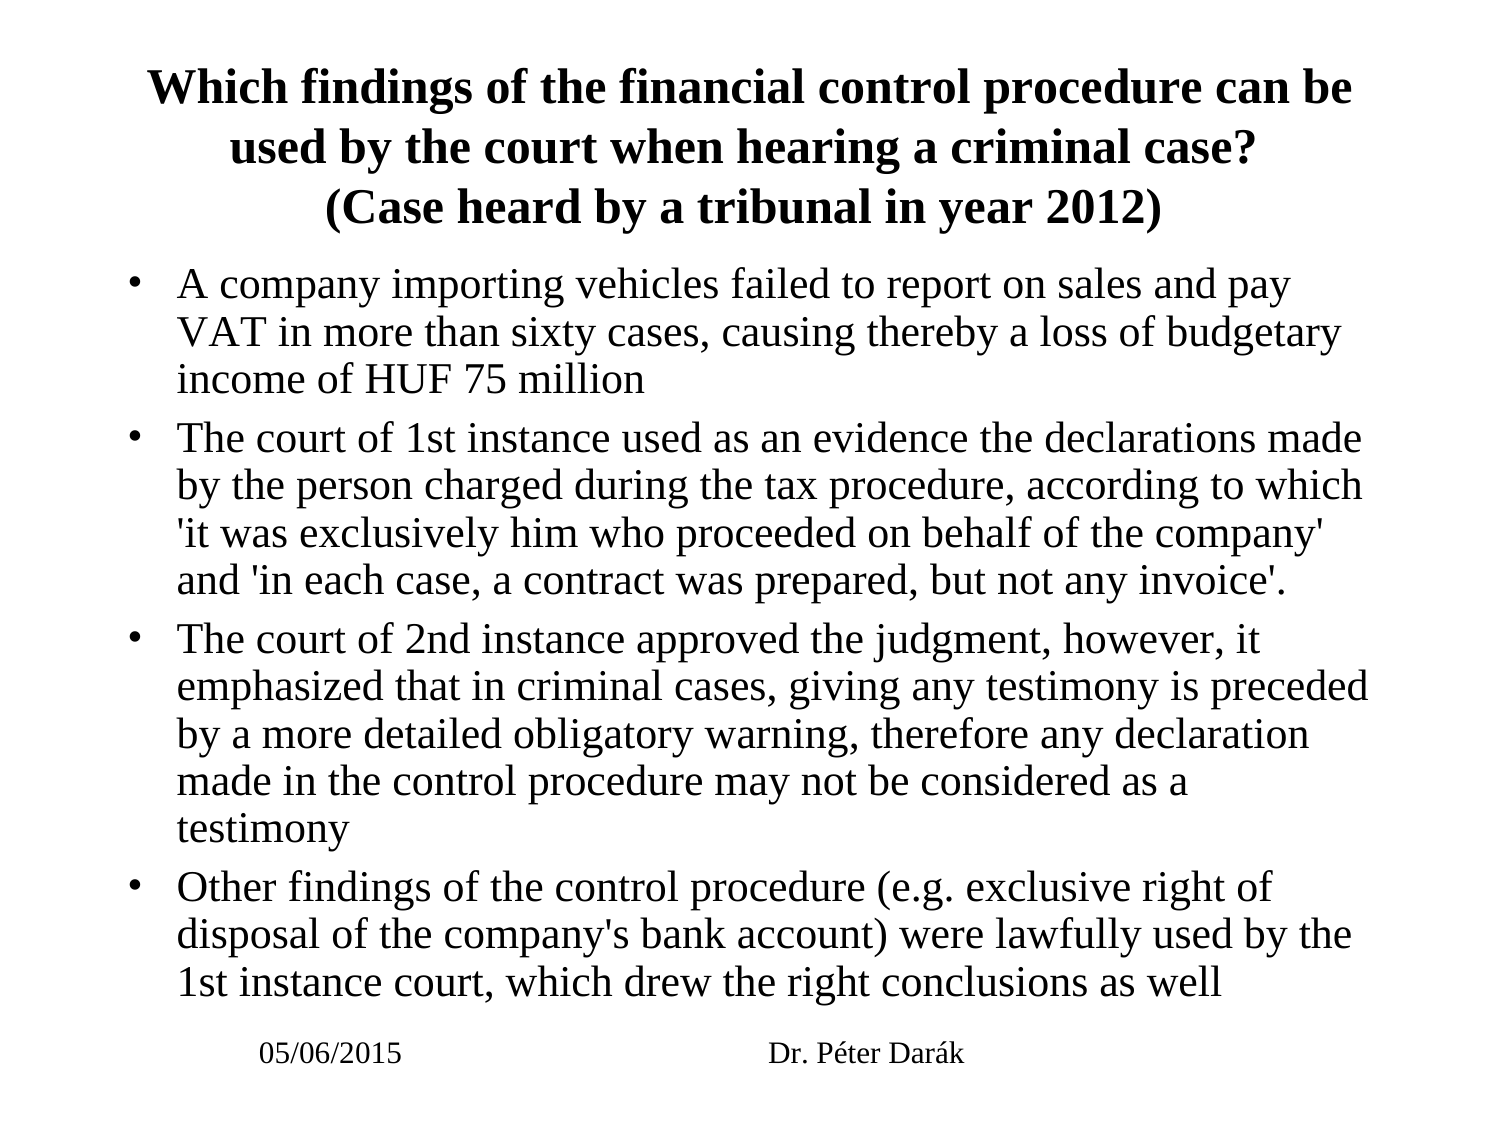

# Which findings of the financial control procedure can be used by the court when hearing a criminal case? (Case heard by a tribunal in year 2012)
A company importing vehicles failed to report on sales and pay VAT in more than sixty cases, causing thereby a loss of budgetary income of HUF 75 million
The court of 1st instance used as an evidence the declarations made by the person charged during the tax procedure, according to which 'it was exclusively him who proceeded on behalf of the company' and 'in each case, a contract was prepared, but not any invoice'.
The court of 2nd instance approved the judgment, however, it emphasized that in criminal cases, giving any testimony is preceded by a more detailed obligatory warning, therefore any declaration made in the control procedure may not be considered as a testimony
Other findings of the control procedure (e.g. exclusive right of disposal of the company's bank account) were lawfully used by the 1st instance court, which drew the right conclusions as well
05/06/2015
Dr. Péter Darák